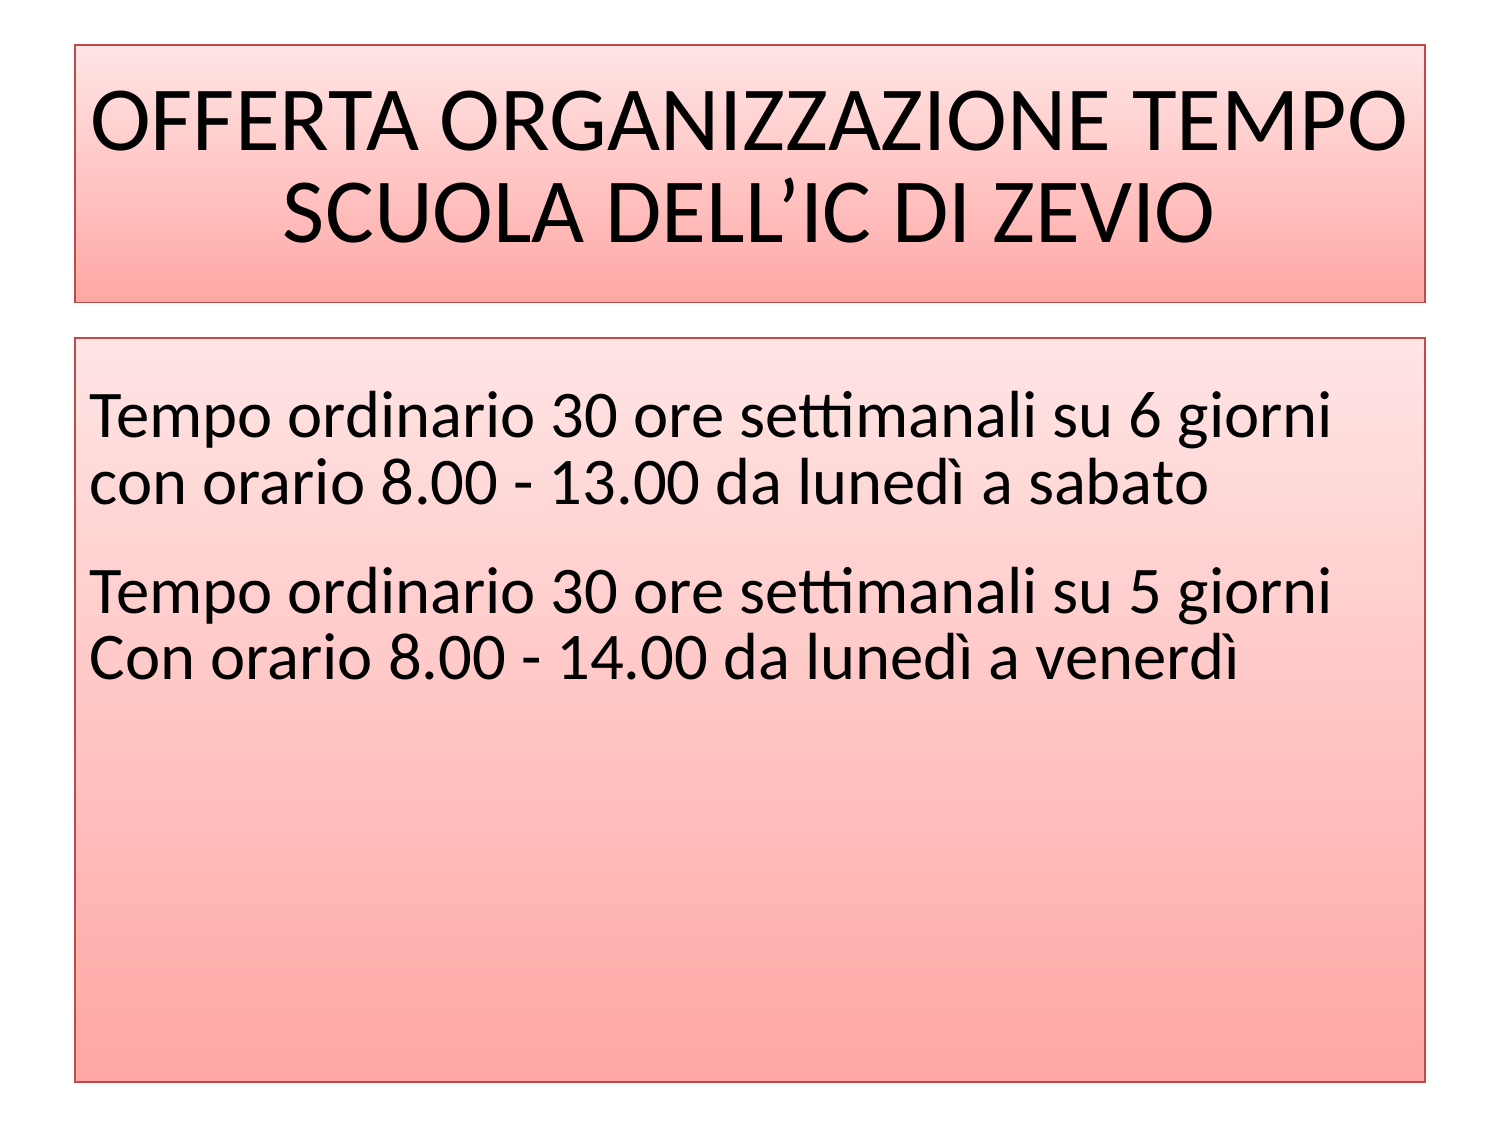

OFFERTA ORGANIZZAZIONE TEMPO SCUOLA DELL’IC DI ZEVIO
Tempo ordinario 30 ore settimanali su 6 giorni
con orario 8.00 - 13.00 da lunedì a sabato
Tempo ordinario 30 ore settimanali su 5 giorni
Con orario 8.00 - 14.00 da lunedì a venerdì